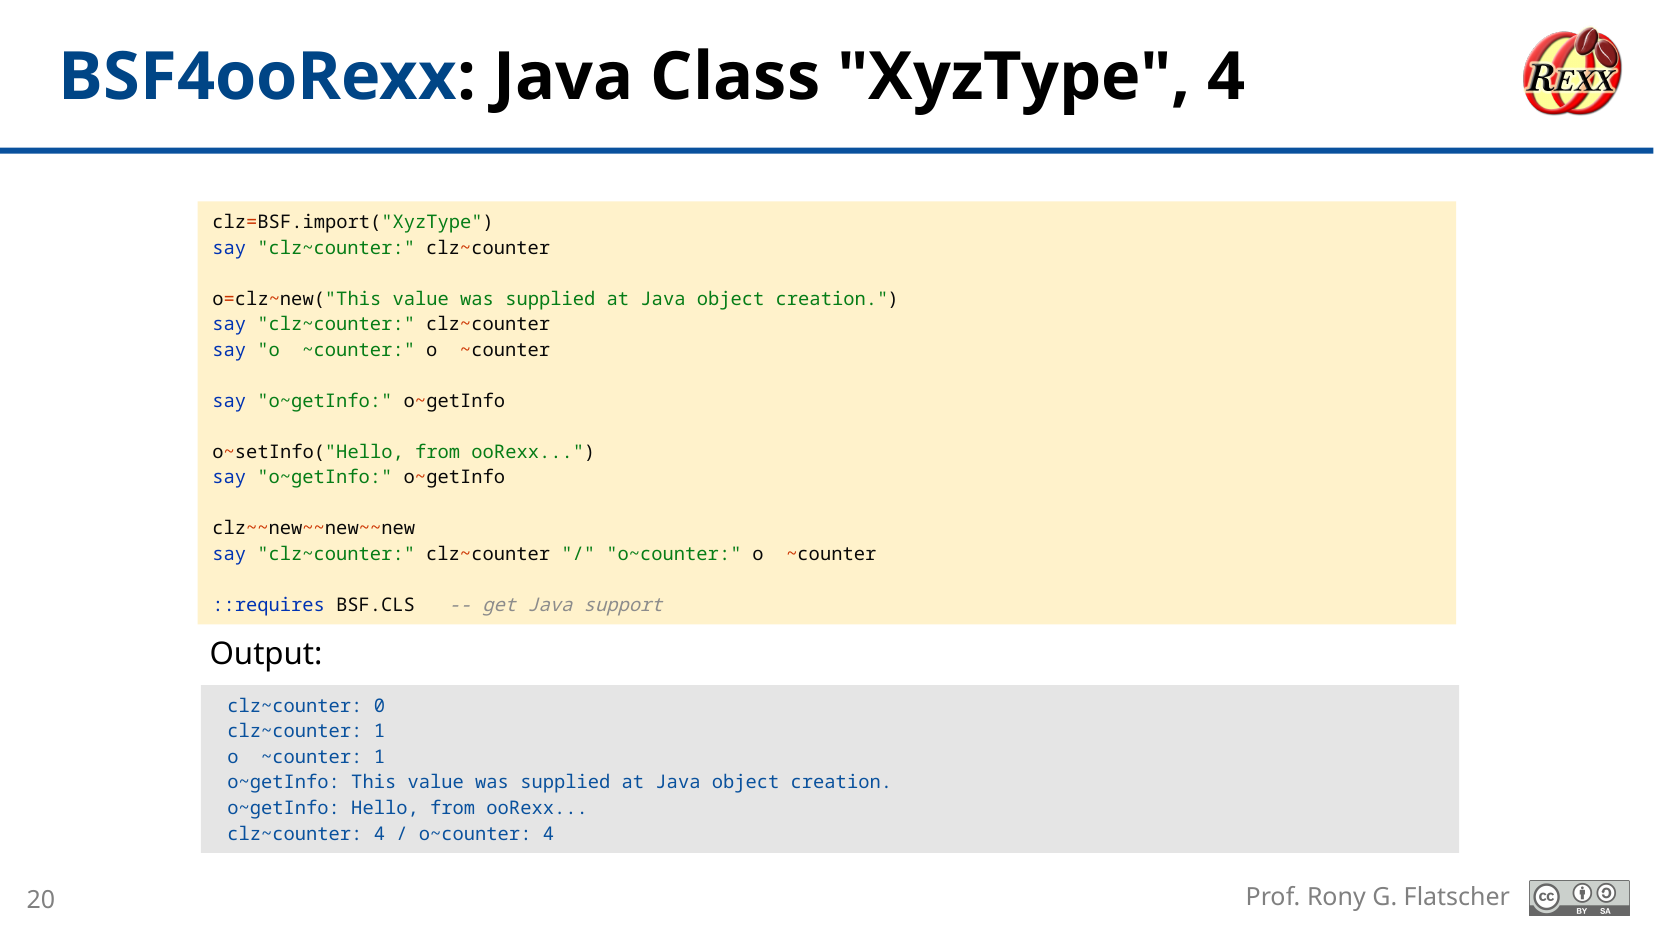

# BSF4ooRexx: Java Class "XyzType", 4
clz=BSF.import("XyzType")
say "clz~counter:" clz~counter
o=clz~new("This value was supplied at Java object creation.")
say "clz~counter:" clz~counter
say "o ~counter:" o ~counter
say "o~getInfo:" o~getInfo
o~setInfo("Hello, from ooRexx...")
say "o~getInfo:" o~getInfo
clz~~new~~new~~new
say "clz~counter:" clz~counter "/" "o~counter:" o ~counter
::requires BSF.CLS -- get Java support
Output:
clz~counter: 0
clz~counter: 1
o ~counter: 1
o~getInfo: This value was supplied at Java object creation.
o~getInfo: Hello, from ooRexx...
clz~counter: 4 / o~counter: 4